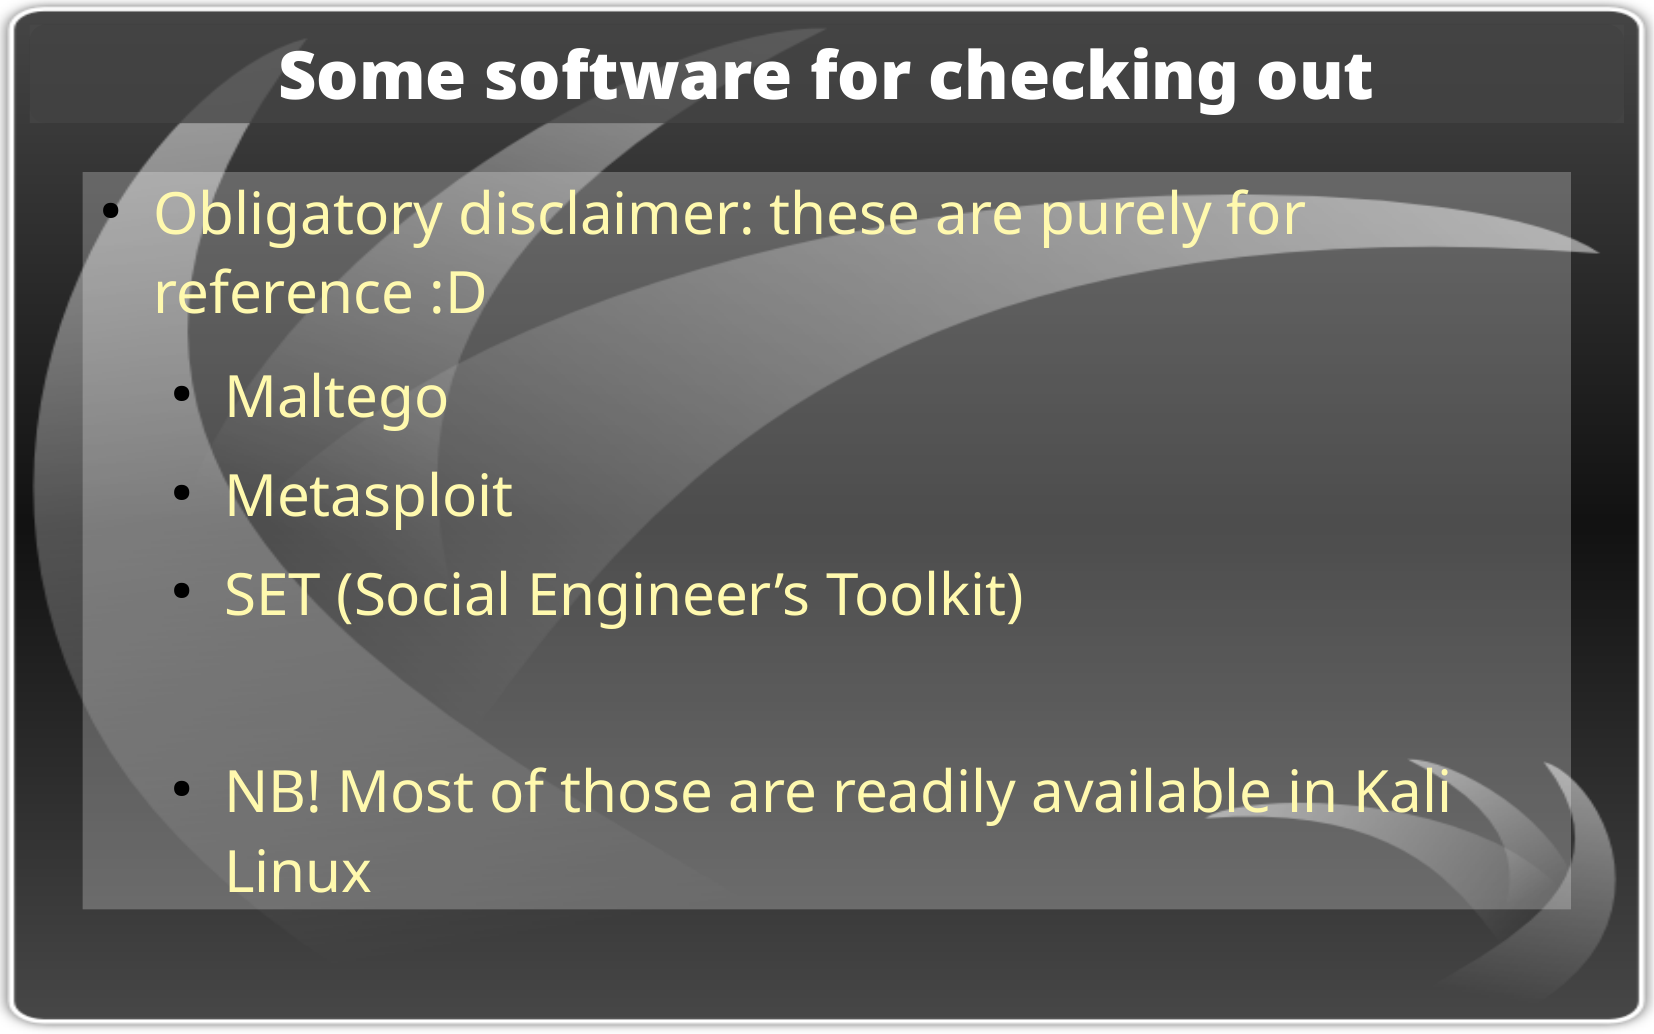

# Some software for checking out
Obligatory disclaimer: these are purely for reference :D
Maltego
Metasploit
SET (Social Engineer’s Toolkit)
NB! Most of those are readily available in Kali Linux